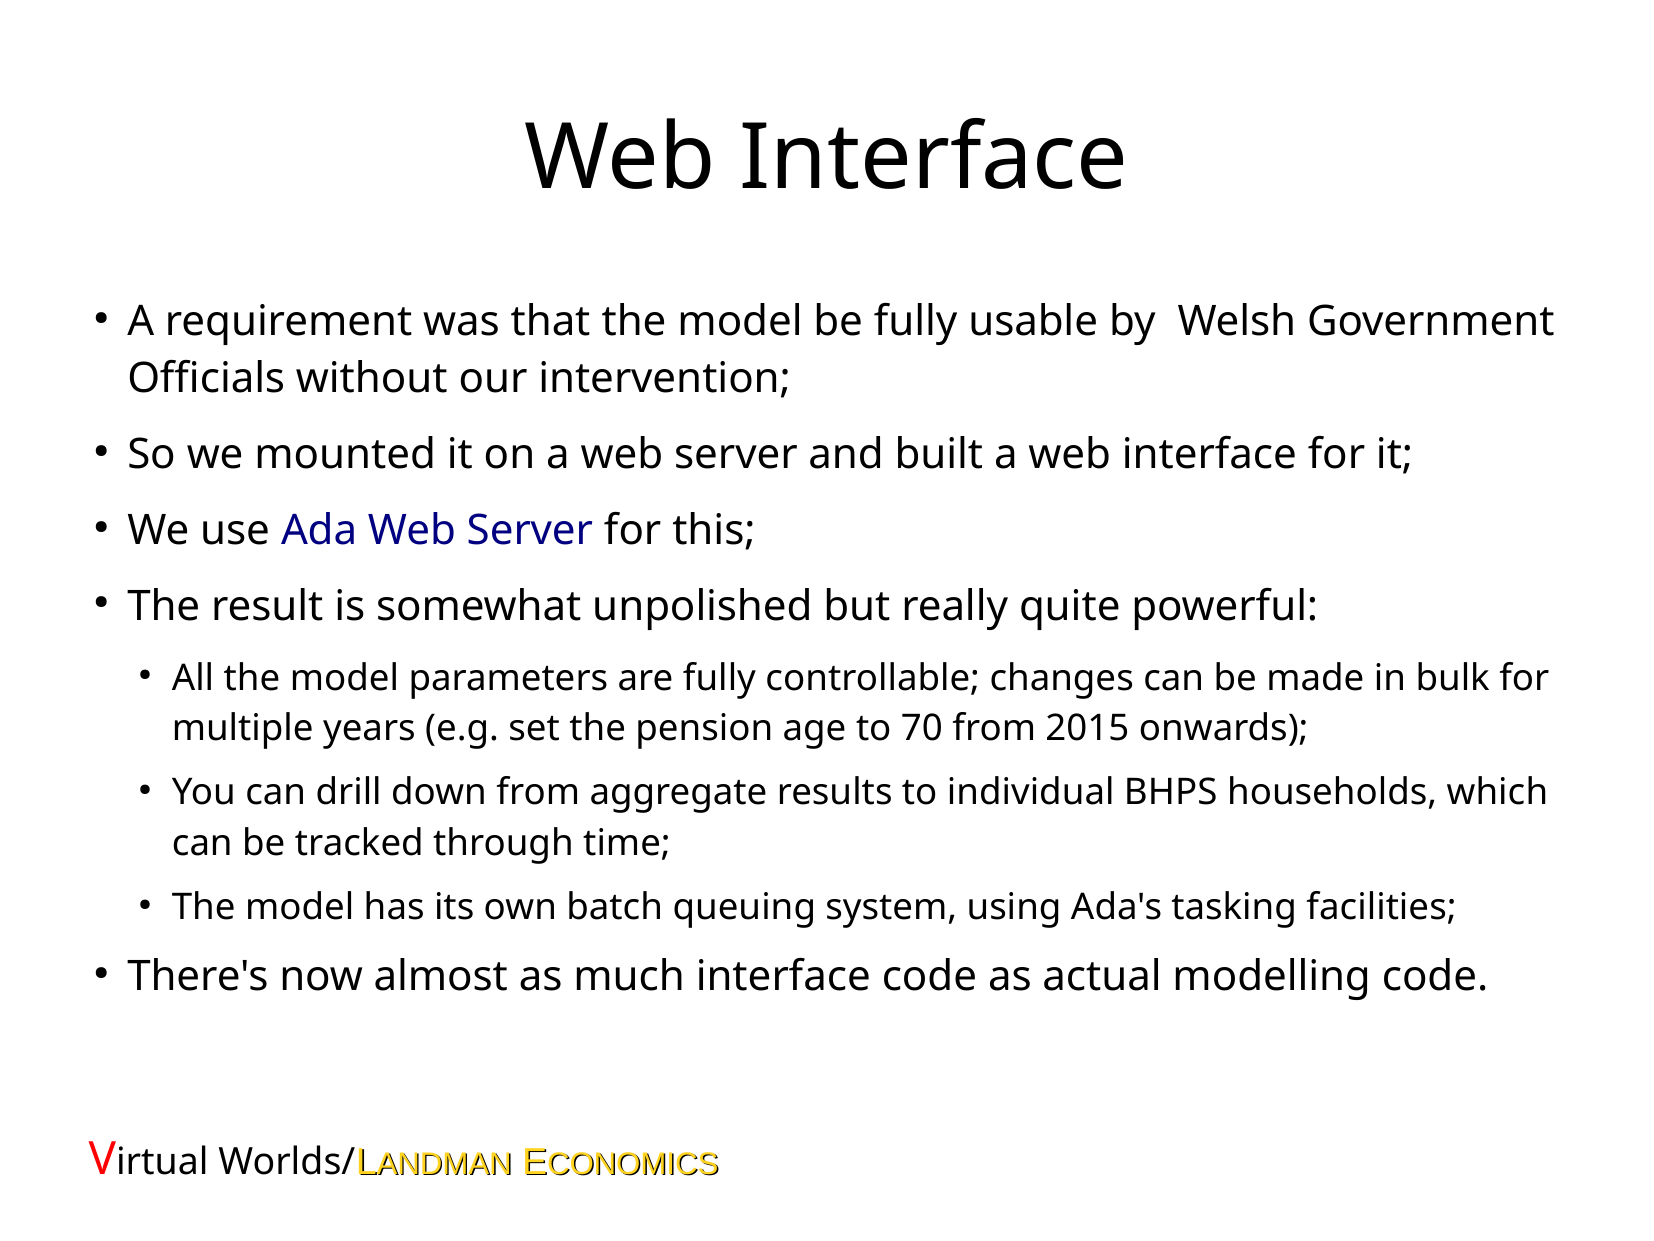

# Web Interface
A requirement was that the model be fully usable by Welsh Government Officials without our intervention;
So we mounted it on a web server and built a web interface for it;
We use Ada Web Server for this;
The result is somewhat unpolished but really quite powerful:
All the model parameters are fully controllable; changes can be made in bulk for multiple years (e.g. set the pension age to 70 from 2015 onwards);
You can drill down from aggregate results to individual BHPS households, which can be tracked through time;
The model has its own batch queuing system, using Ada's tasking facilities;
There's now almost as much interface code as actual modelling code.